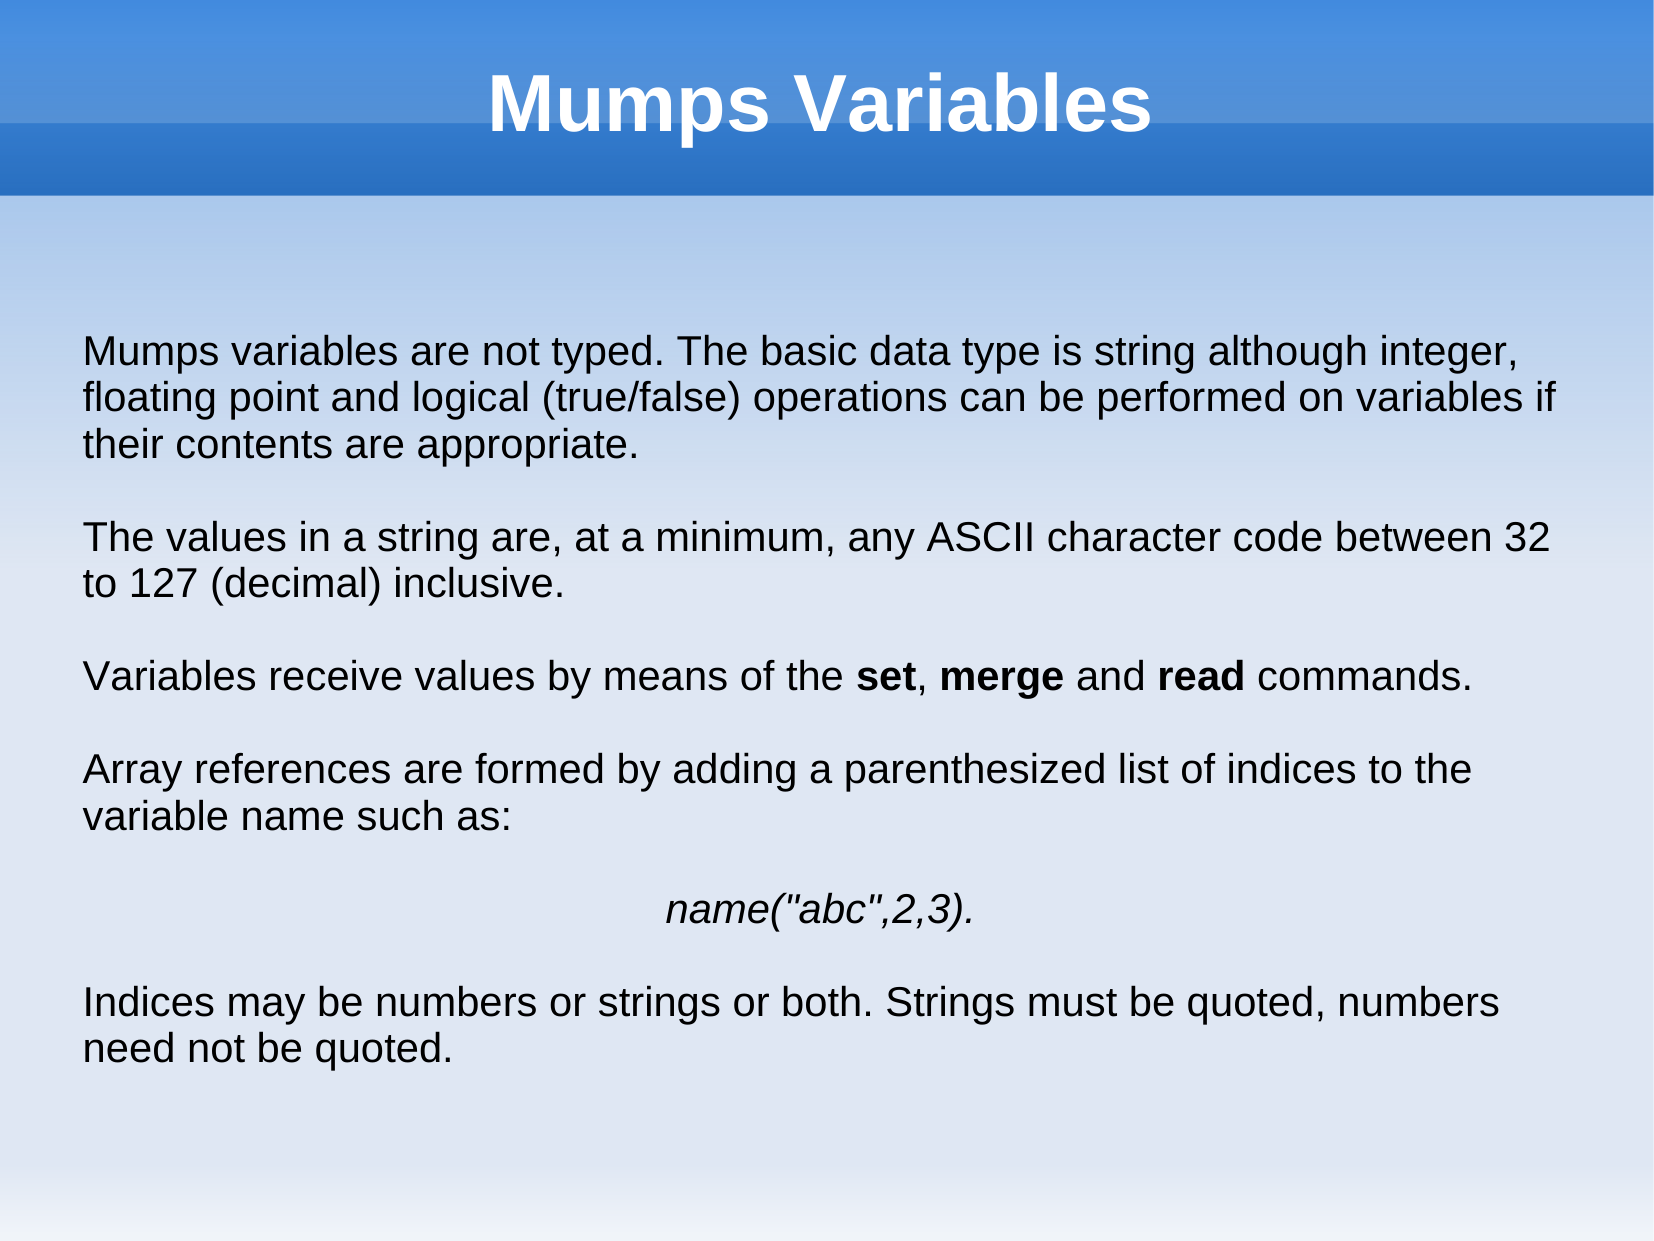

# Mumps Variables
Mumps variables are not typed. The basic data type is string although integer, floating point and logical (true/false) operations can be performed on variables if their contents are appropriate.
The values in a string are, at a minimum, any ASCII character code between 32 to 127 (decimal) inclusive.
Variables receive values by means of the set, merge and read commands.
Array references are formed by adding a parenthesized list of indices to the variable name such as:
name("abc",2,3).
Indices may be numbers or strings or both. Strings must be quoted, numbers need not be quoted.